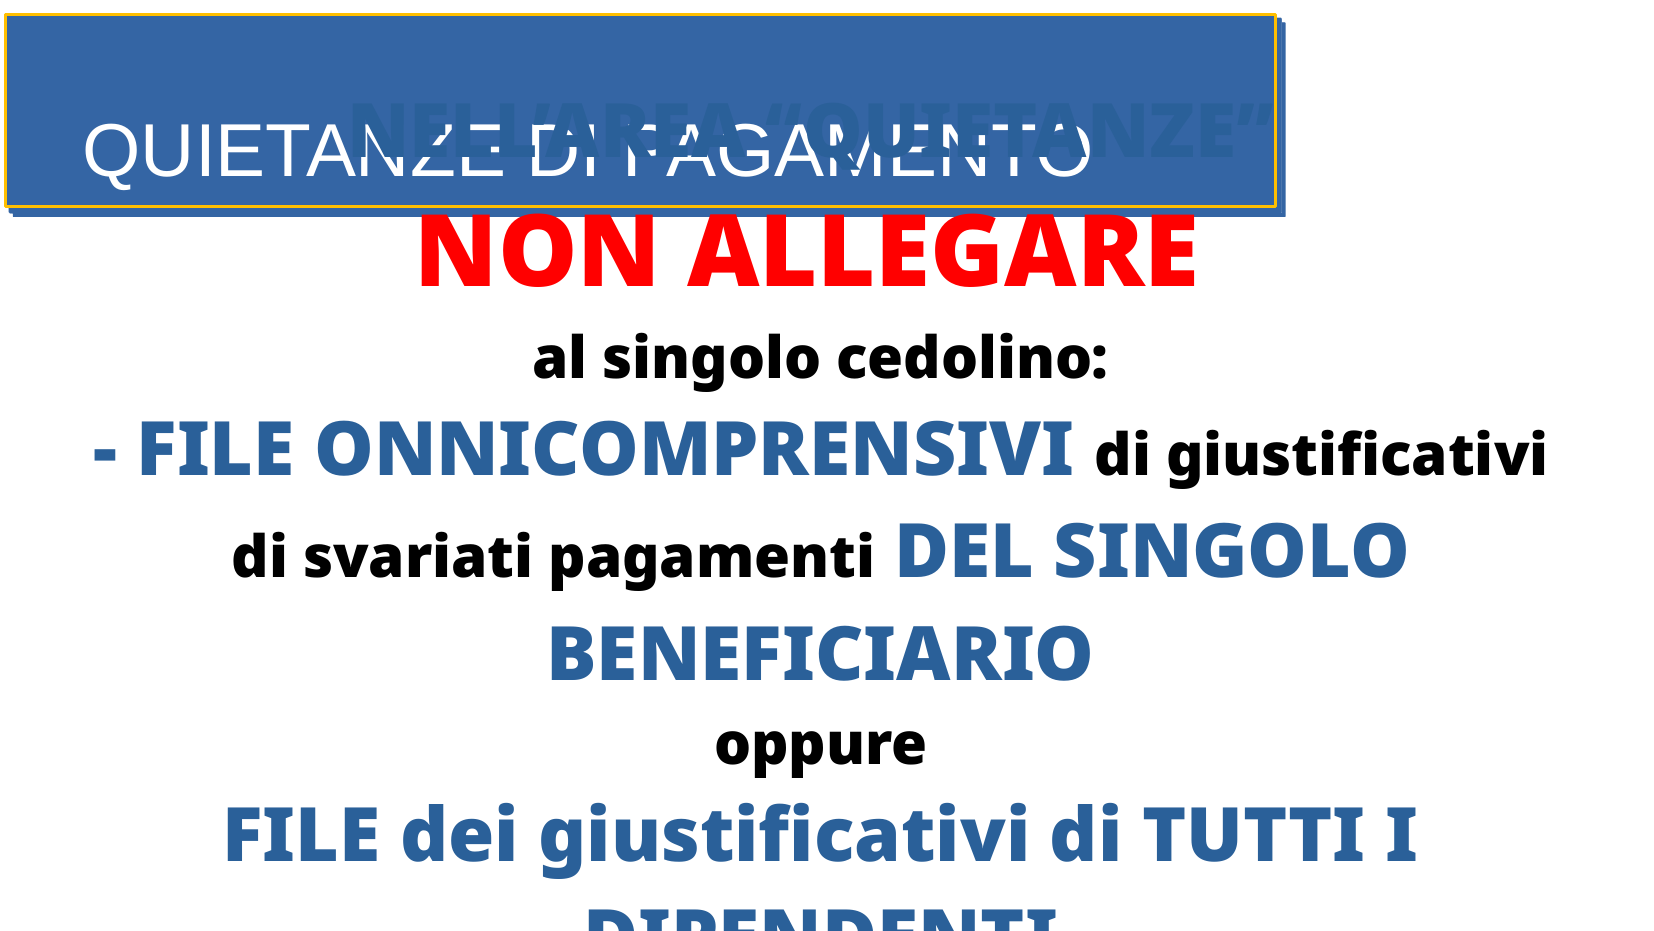

# QUIETANZE DI PAGAMENTO
NELL’AREA “QUIETANZE”
NON ALLEGARE
al singolo cedolino:
- FILE ONNICOMPRENSIVI di giustificativi di svariati pagamenti DEL SINGOLO BENEFICIARIO
oppure
FILE dei giustificativi di TUTTI I DIPENDENTI